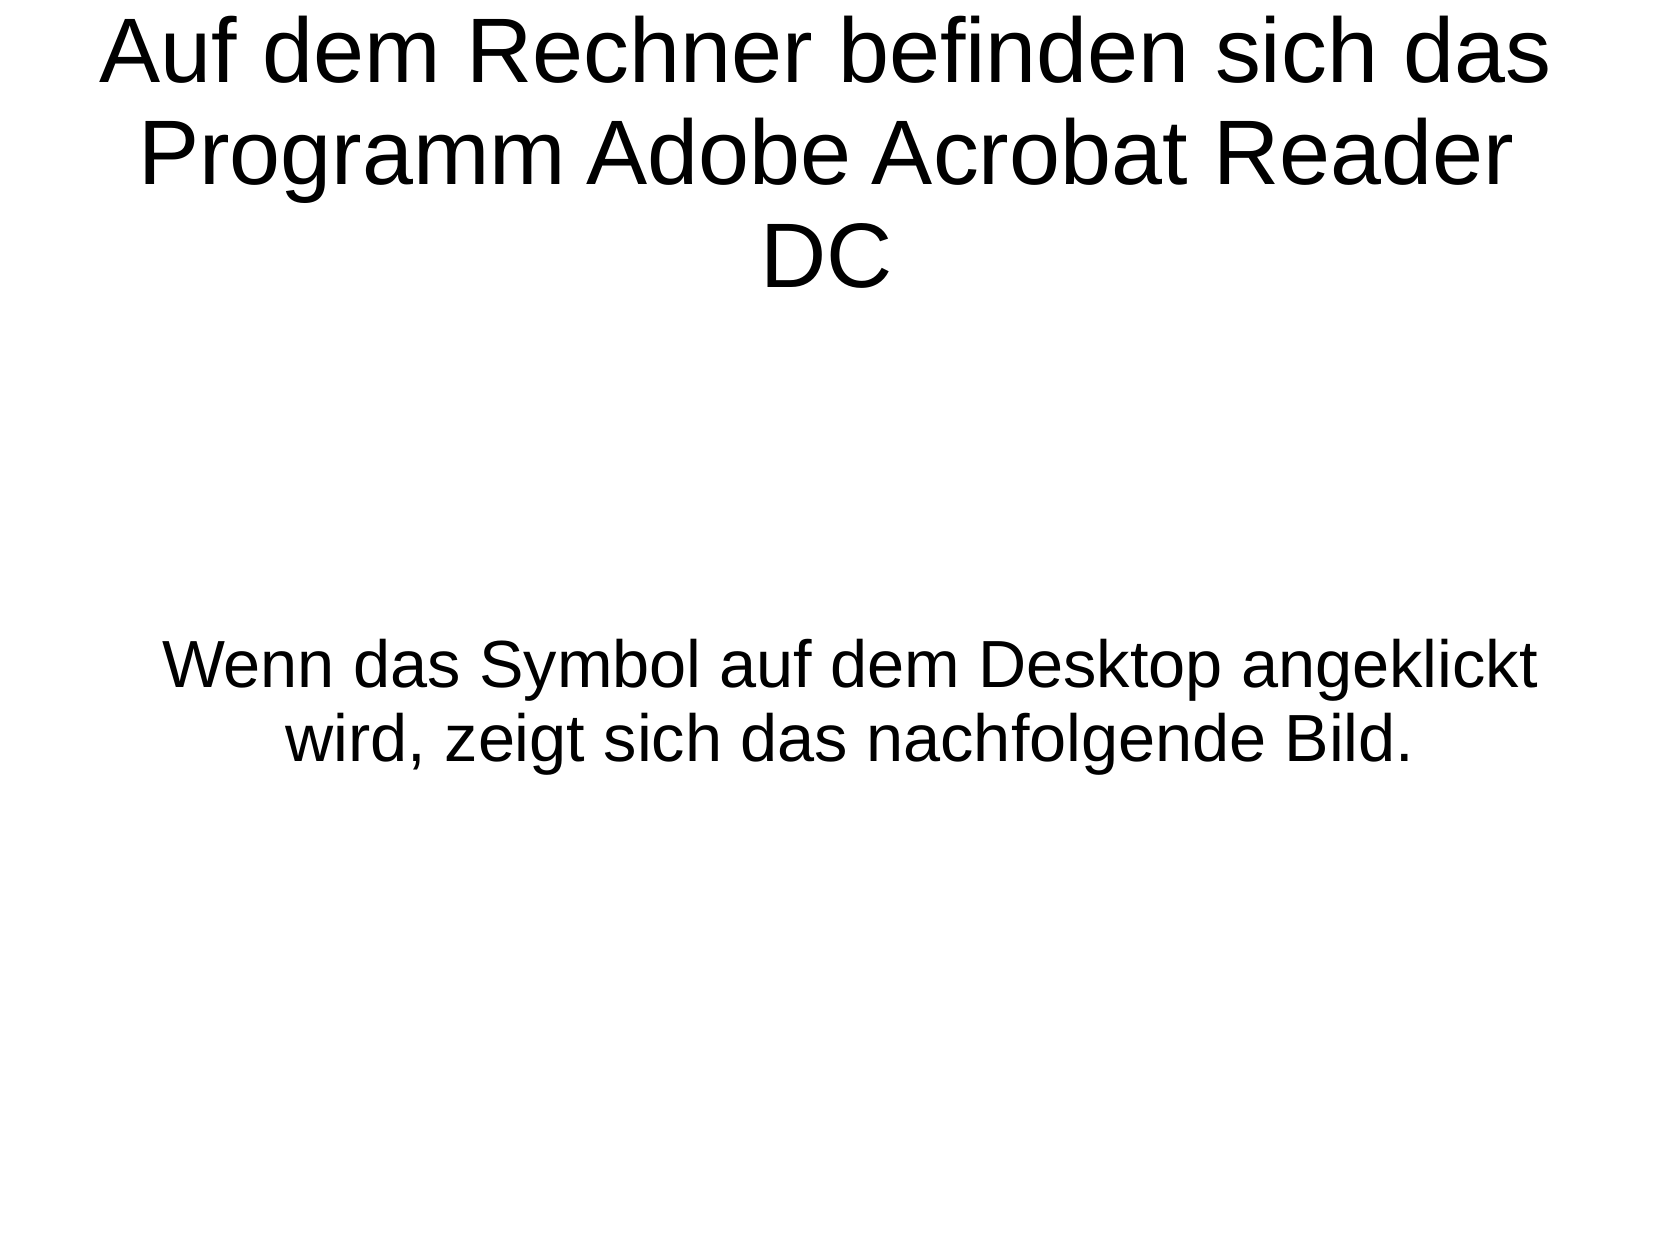

# Auf dem Rechner befinden sich das Programm Adobe Acrobat Reader DC
Wenn das Symbol auf dem Desktop angeklickt wird, zeigt sich das nachfolgende Bild.